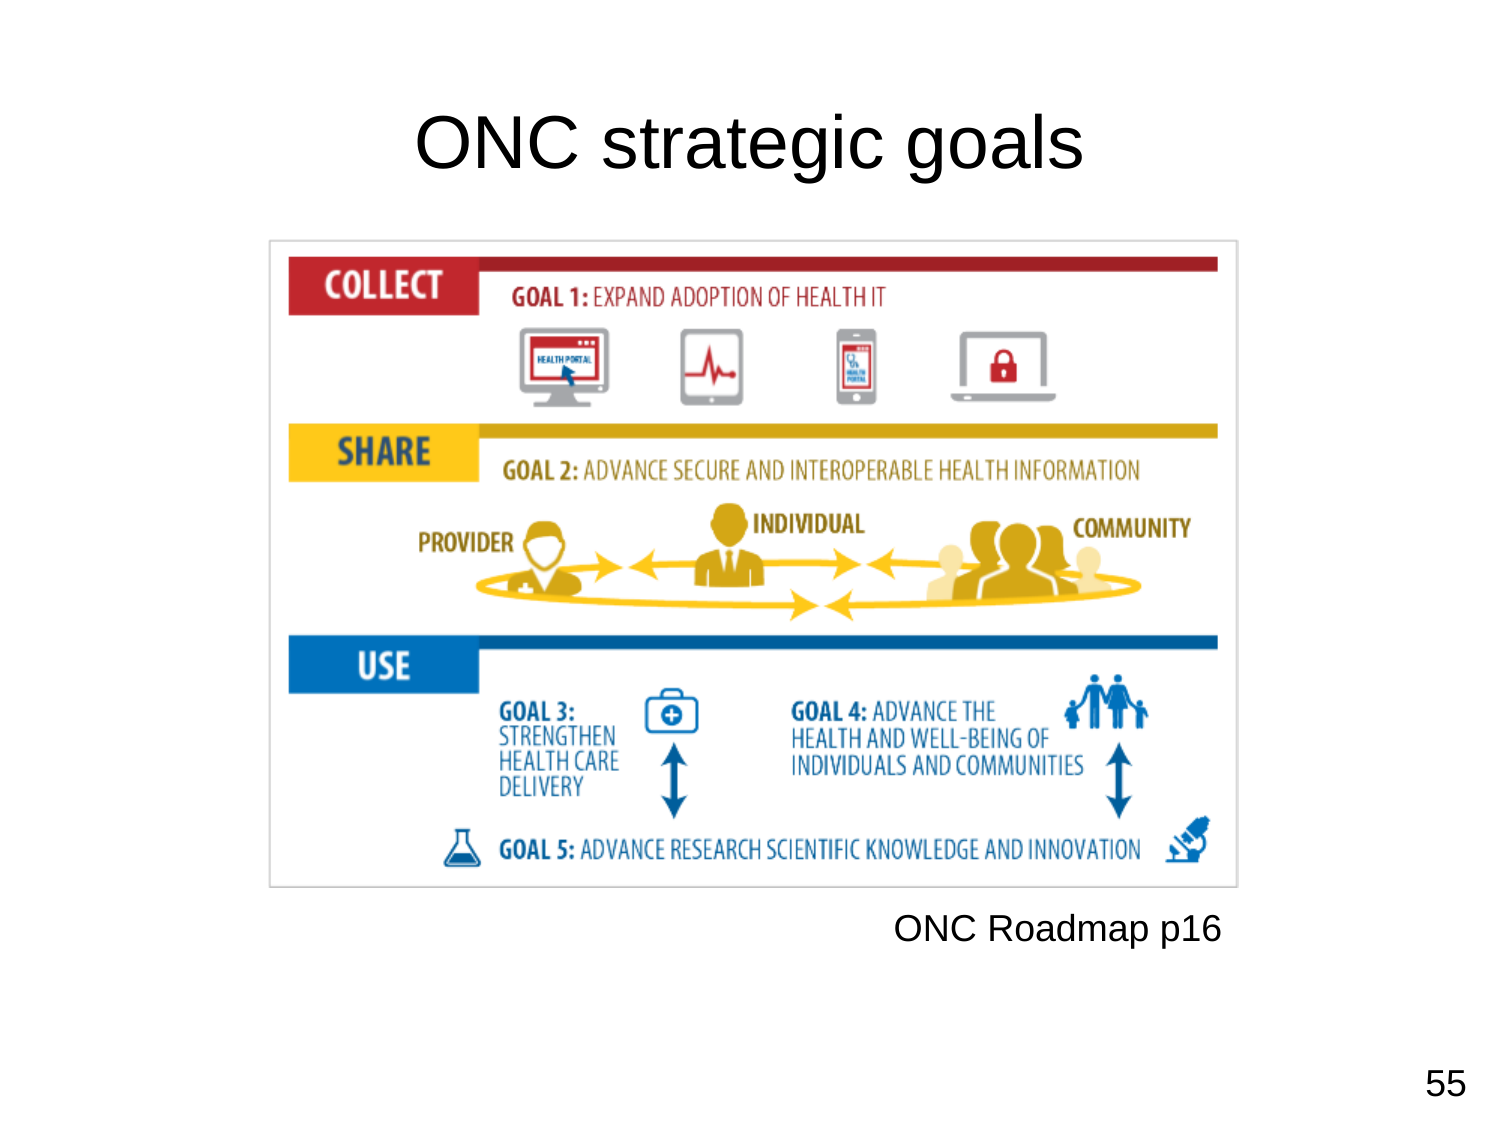

# ONC strategic goals
ONC Roadmap p16
55